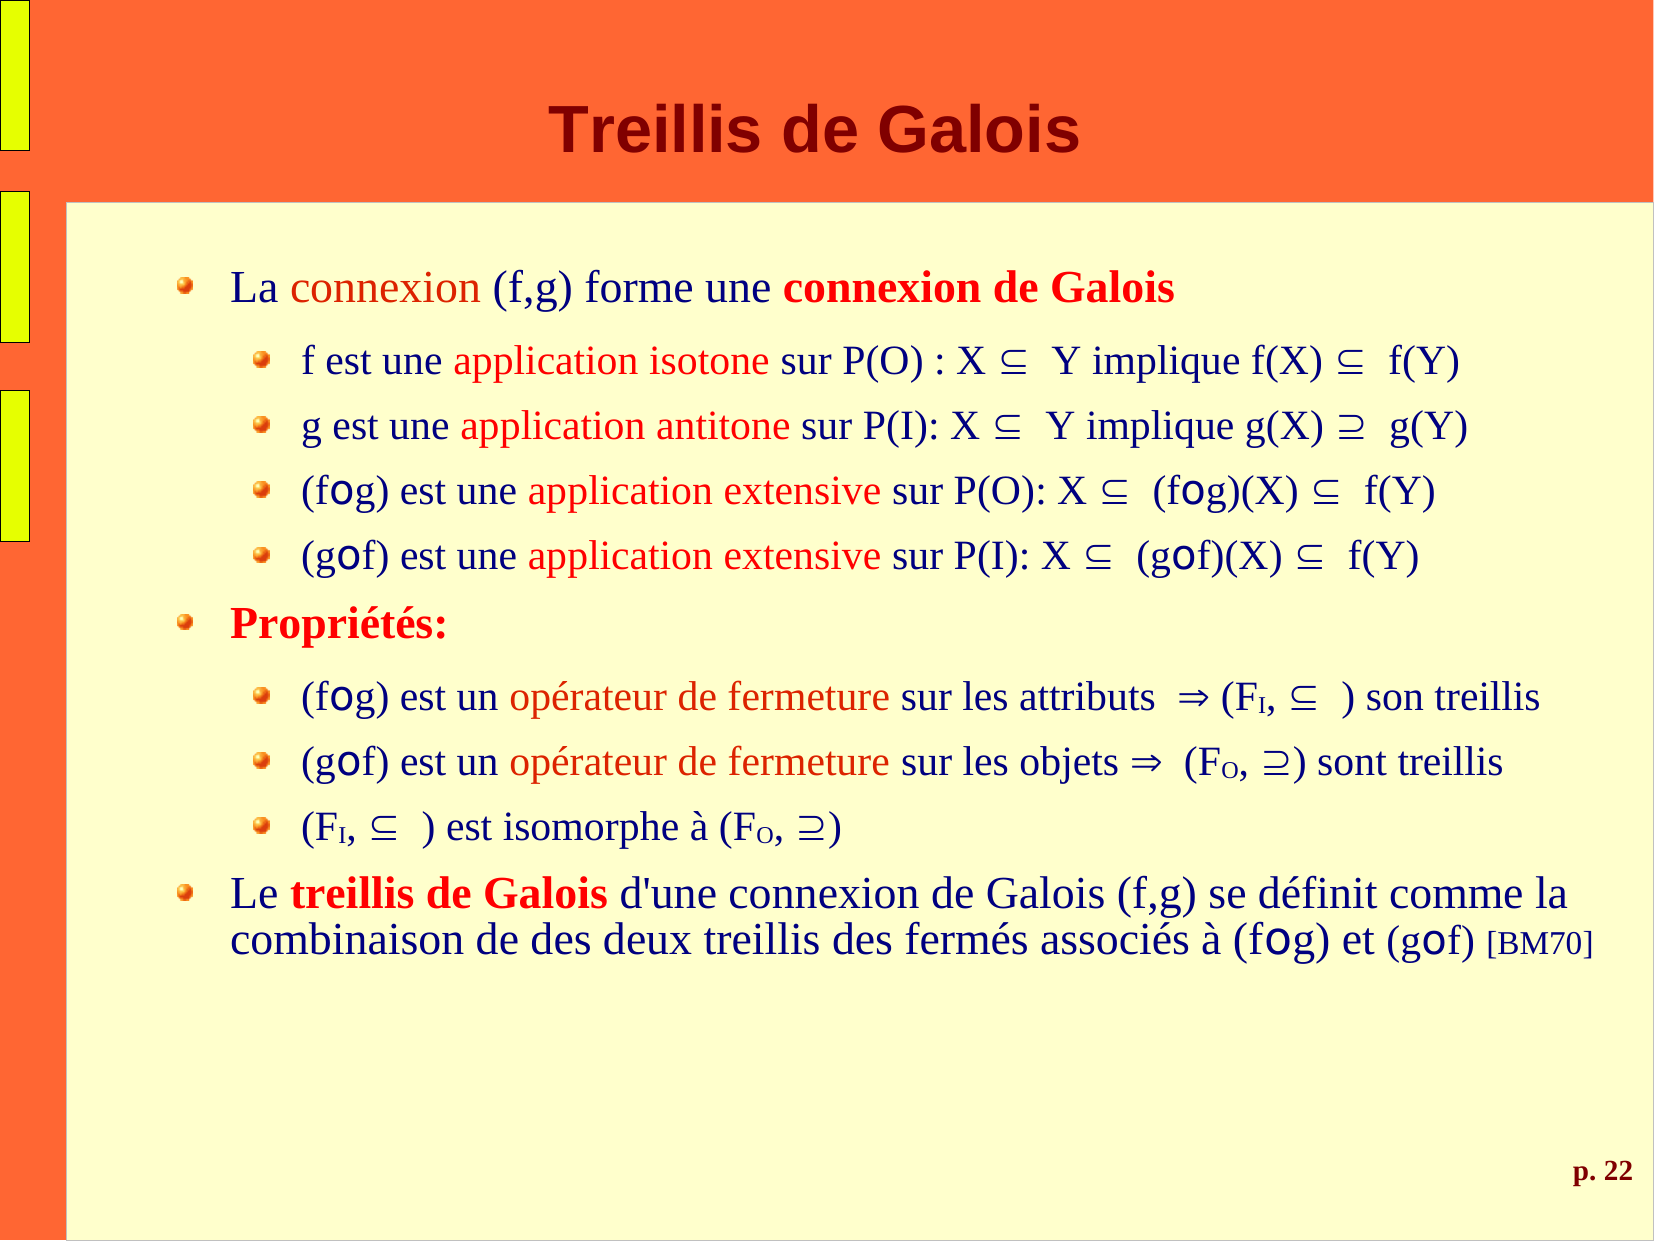

# Treillis de Galois
La connexion (f,g) forme une connexion de Galois
f est une application isotone sur P(O) : X  Y implique f(X)  f(Y)
g est une application antitone sur P(I): X  Y implique g(X)  g(Y)
(fog) est une application extensive sur P(O): X  (fog)(X)  f(Y)
(gof) est une application extensive sur P(I): X  (gof)(X)  f(Y)
Propriétés:
(fog) est un opérateur de fermeture sur les attributs  (FI,  ) son treillis
(gof) est un opérateur de fermeture sur les objets  (FO, ) sont treillis
(FI,  ) est isomorphe à (FO, )
Le treillis de Galois d'une connexion de Galois (f,g) se définit comme la combinaison de des deux treillis des fermés associés à (fog) et (gof) [BM70]